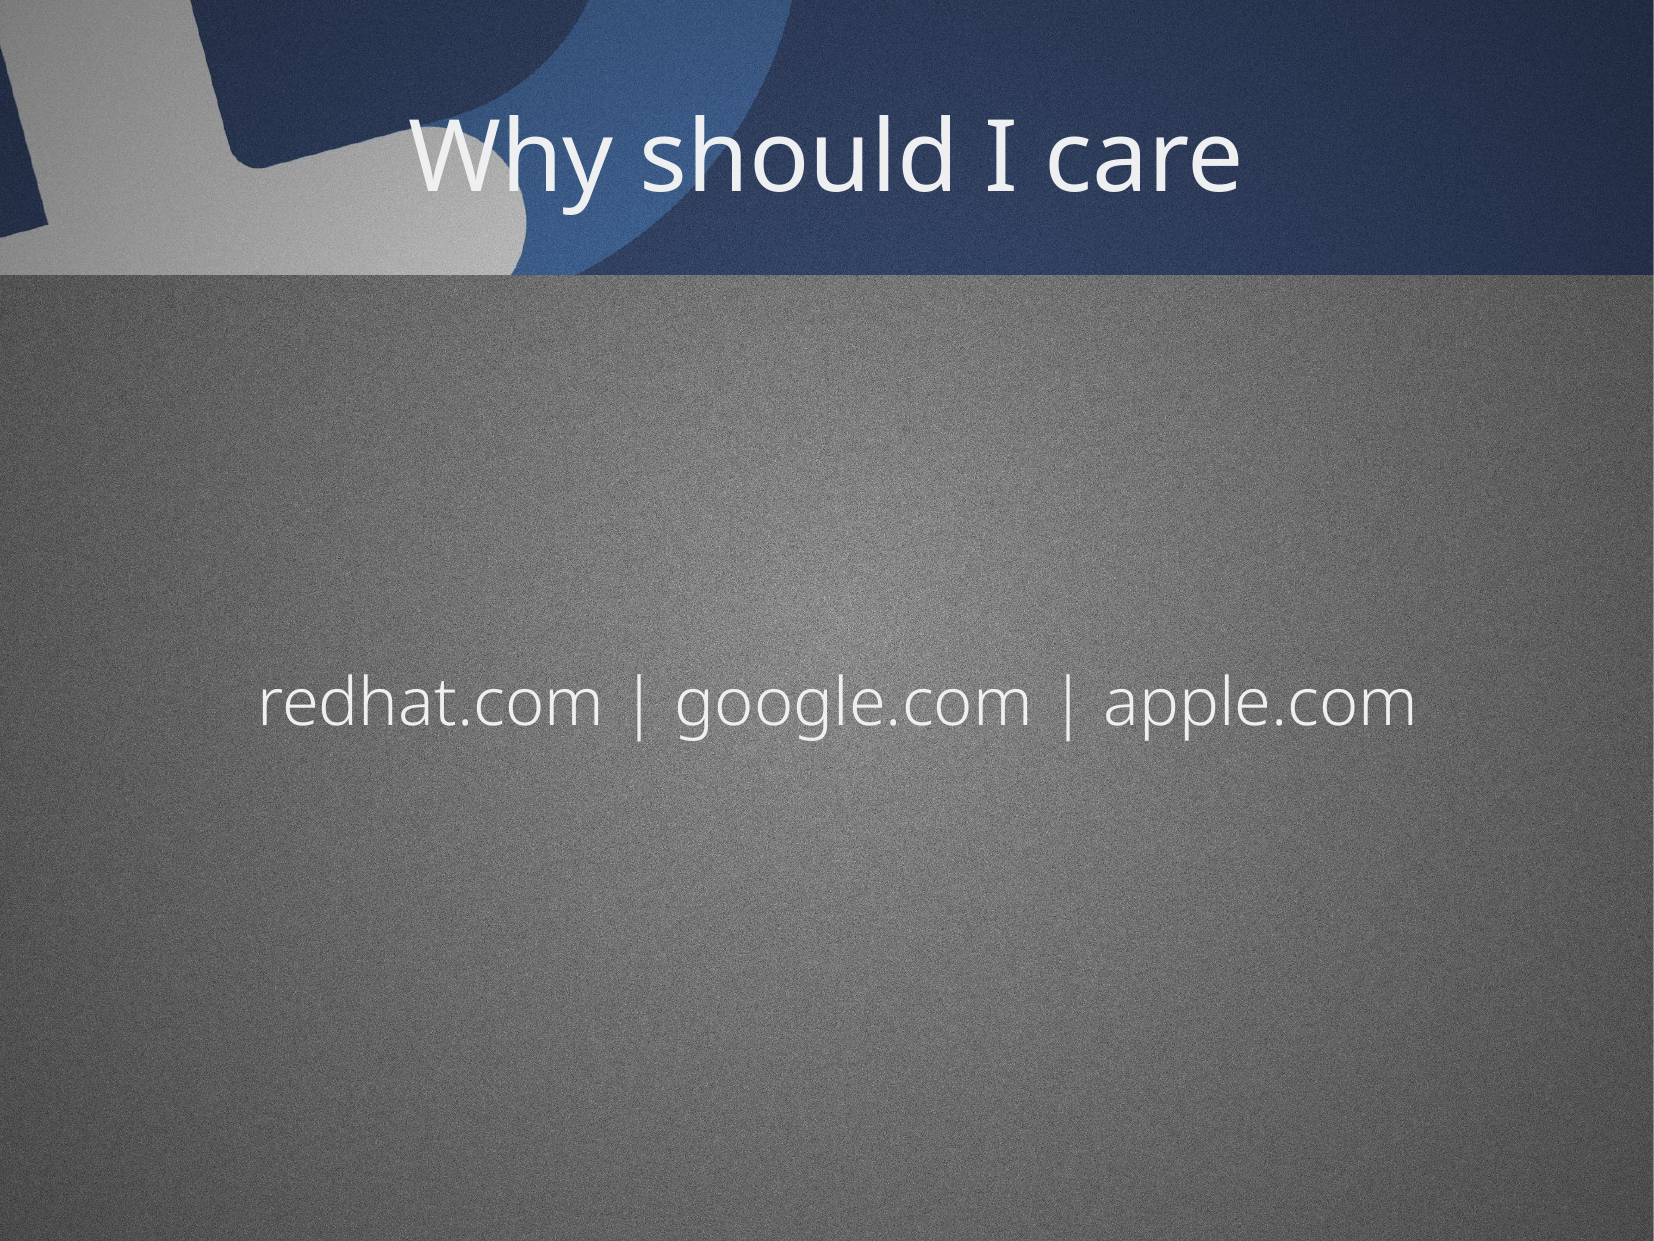

# Why should I care
redhat.com | google.com | apple.com